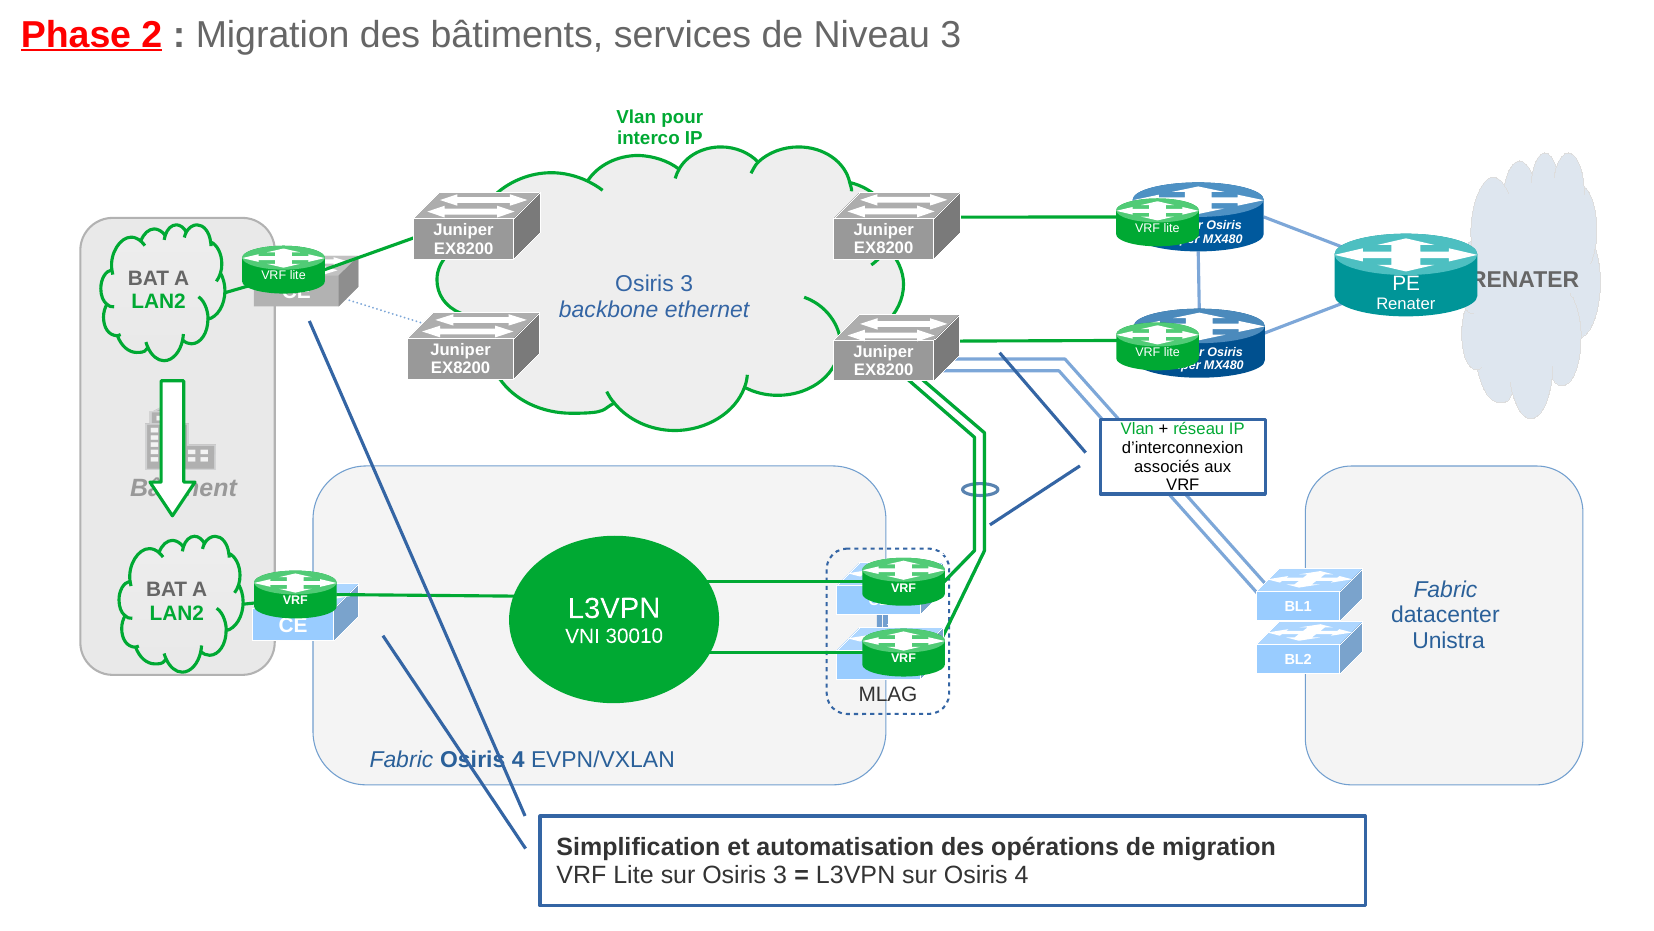

Phase 2 : Migration des bâtiments, services de Niveau 3
Vlan pour interco IP
Osiris 3
backbone ethernet
RENATER
Routeur Osiris
Juniper MX480
Juniper
EX8200
Juniper
EX8200
VRF lite
BAT A
LAN2
PE
Renater
VRF lite
CE
Routeur Osiris
Juniper MX480
Juniper
EX8200
Juniper
EX8200
Simplification et automatisation des opérations de migration
VRF Lite sur Osiris 3 = L3VPN sur Osiris 4
VRF lite
Bâtiment
Vlan + réseau IP
d’interconnexion
associés aux VRF
L3VPN
VNI 30010
BAT A
LAN2
VRF
VRF
VRF
MLAG
CE
BL1
Fabric
datacenter
Unistra
CE
BL2
CE
Fabric Osiris 4 EVPN/VXLAN